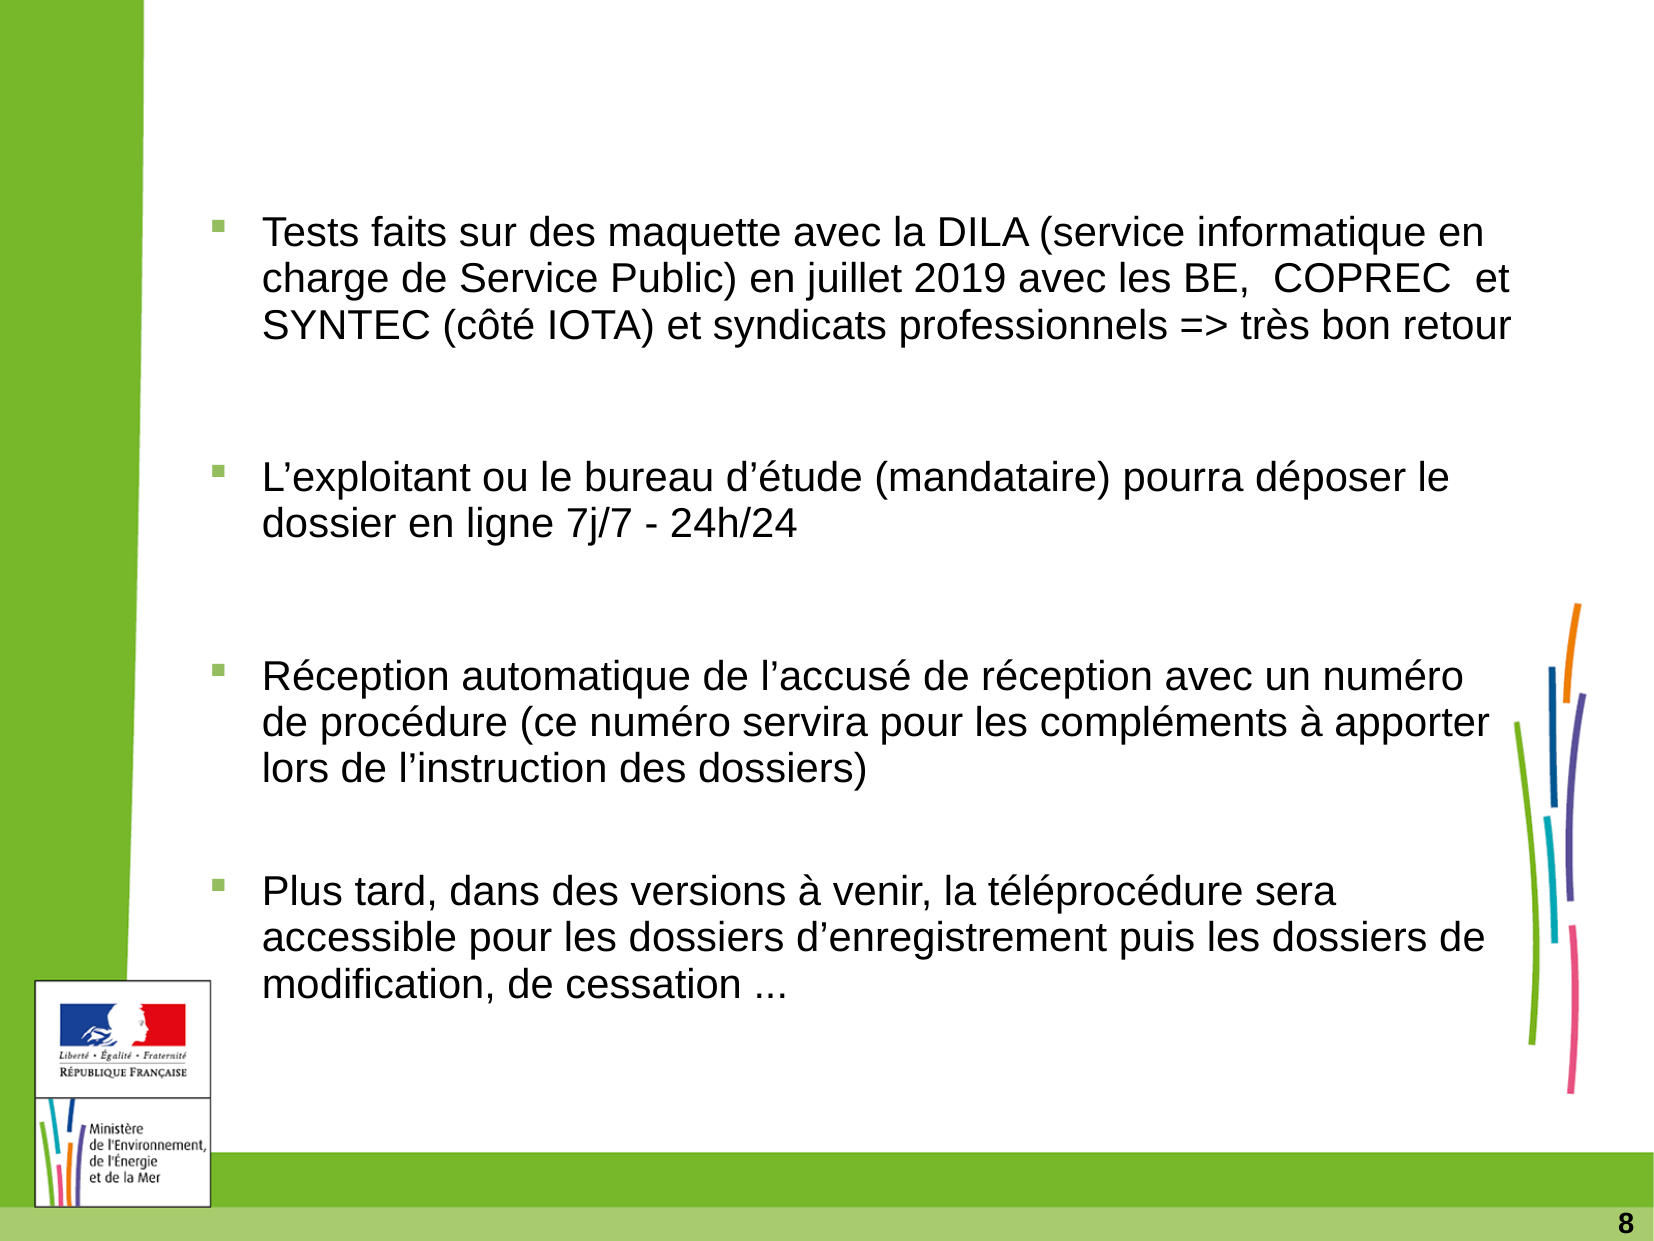

# Tests faits sur des maquette avec la DILA (service informatique en charge de Service Public) en juillet 2019 avec les BE, COPREC et SYNTEC (côté IOTA) et syndicats professionnels => très bon retour
L’exploitant ou le bureau d’étude (mandataire) pourra déposer le dossier en ligne 7j/7 - 24h/24
Réception automatique de l’accusé de réception avec un numéro de procédure (ce numéro servira pour les compléments à apporter lors de l’instruction des dossiers)
Plus tard, dans des versions à venir, la téléprocédure sera accessible pour les dossiers d’enregistrement puis les dossiers de modification, de cessation ...